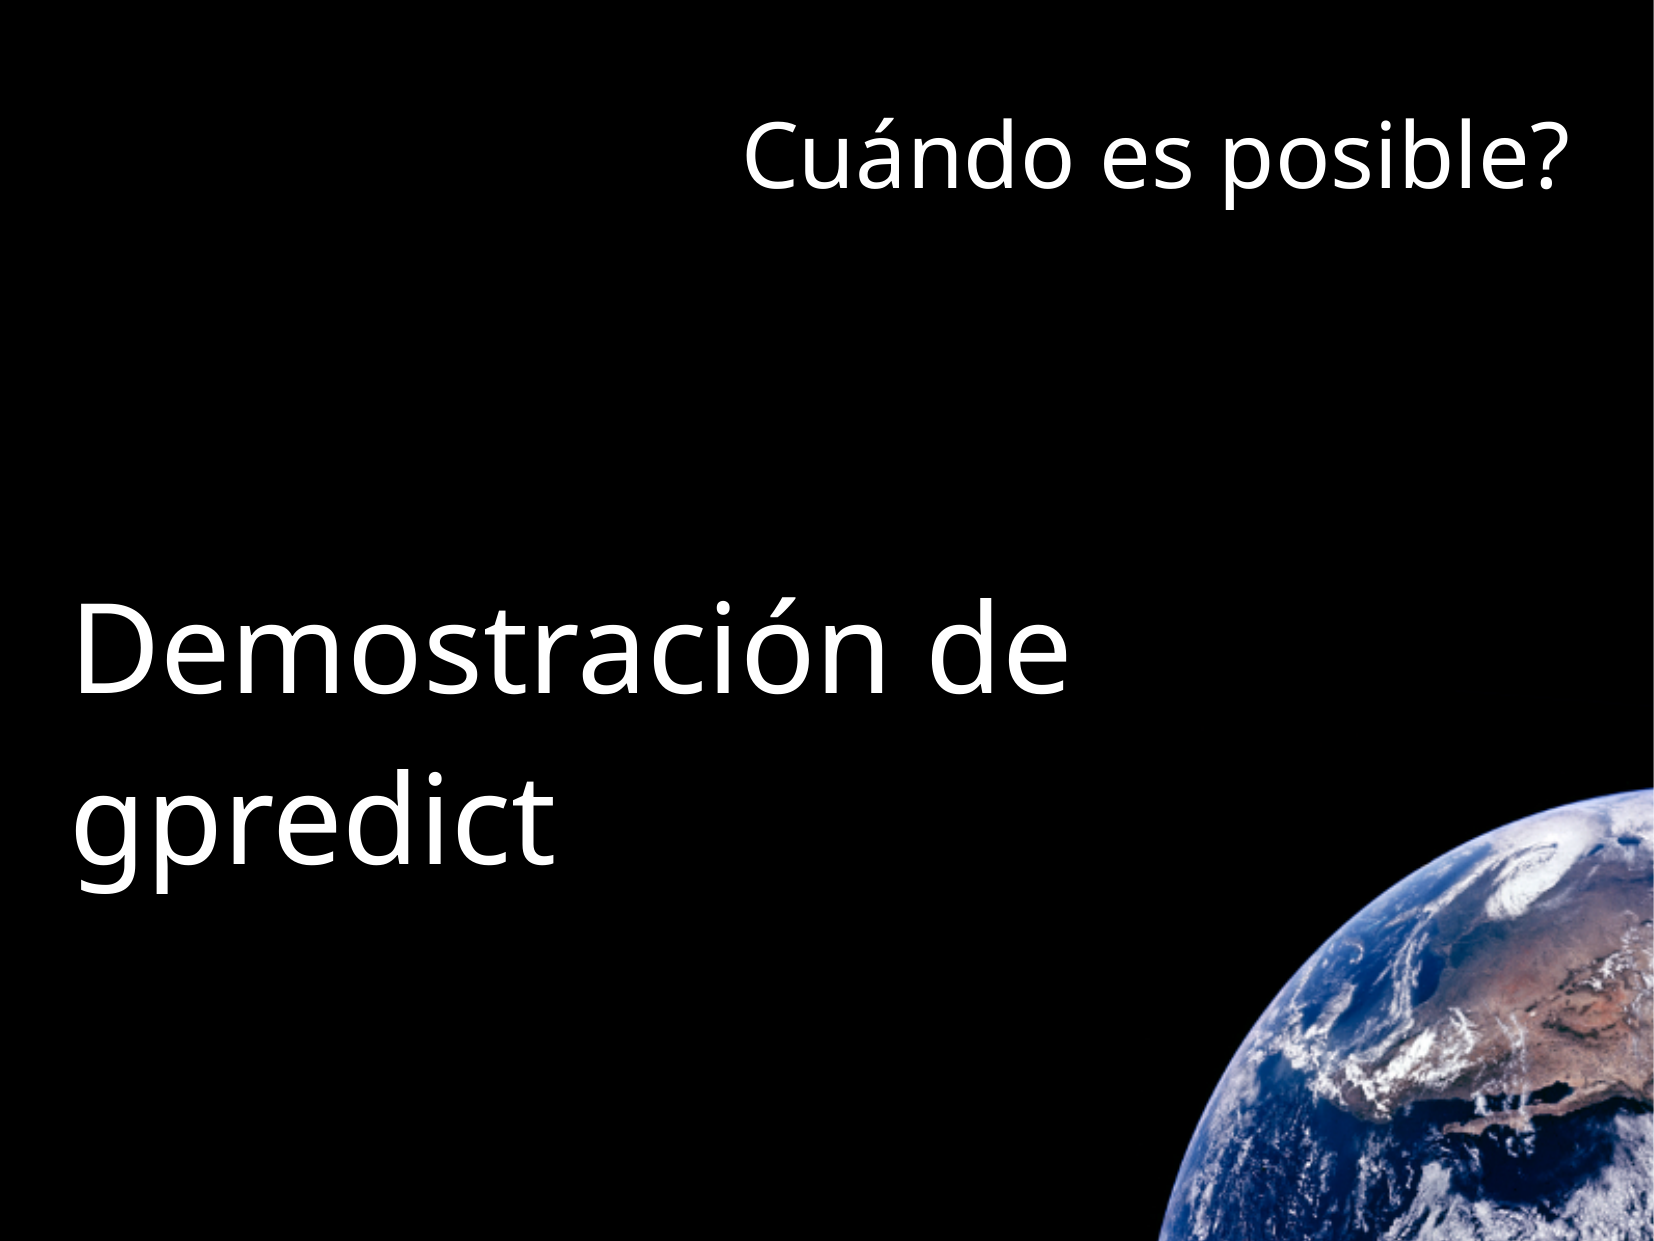

# Cuándo es posible?
Demostración de
gpredict